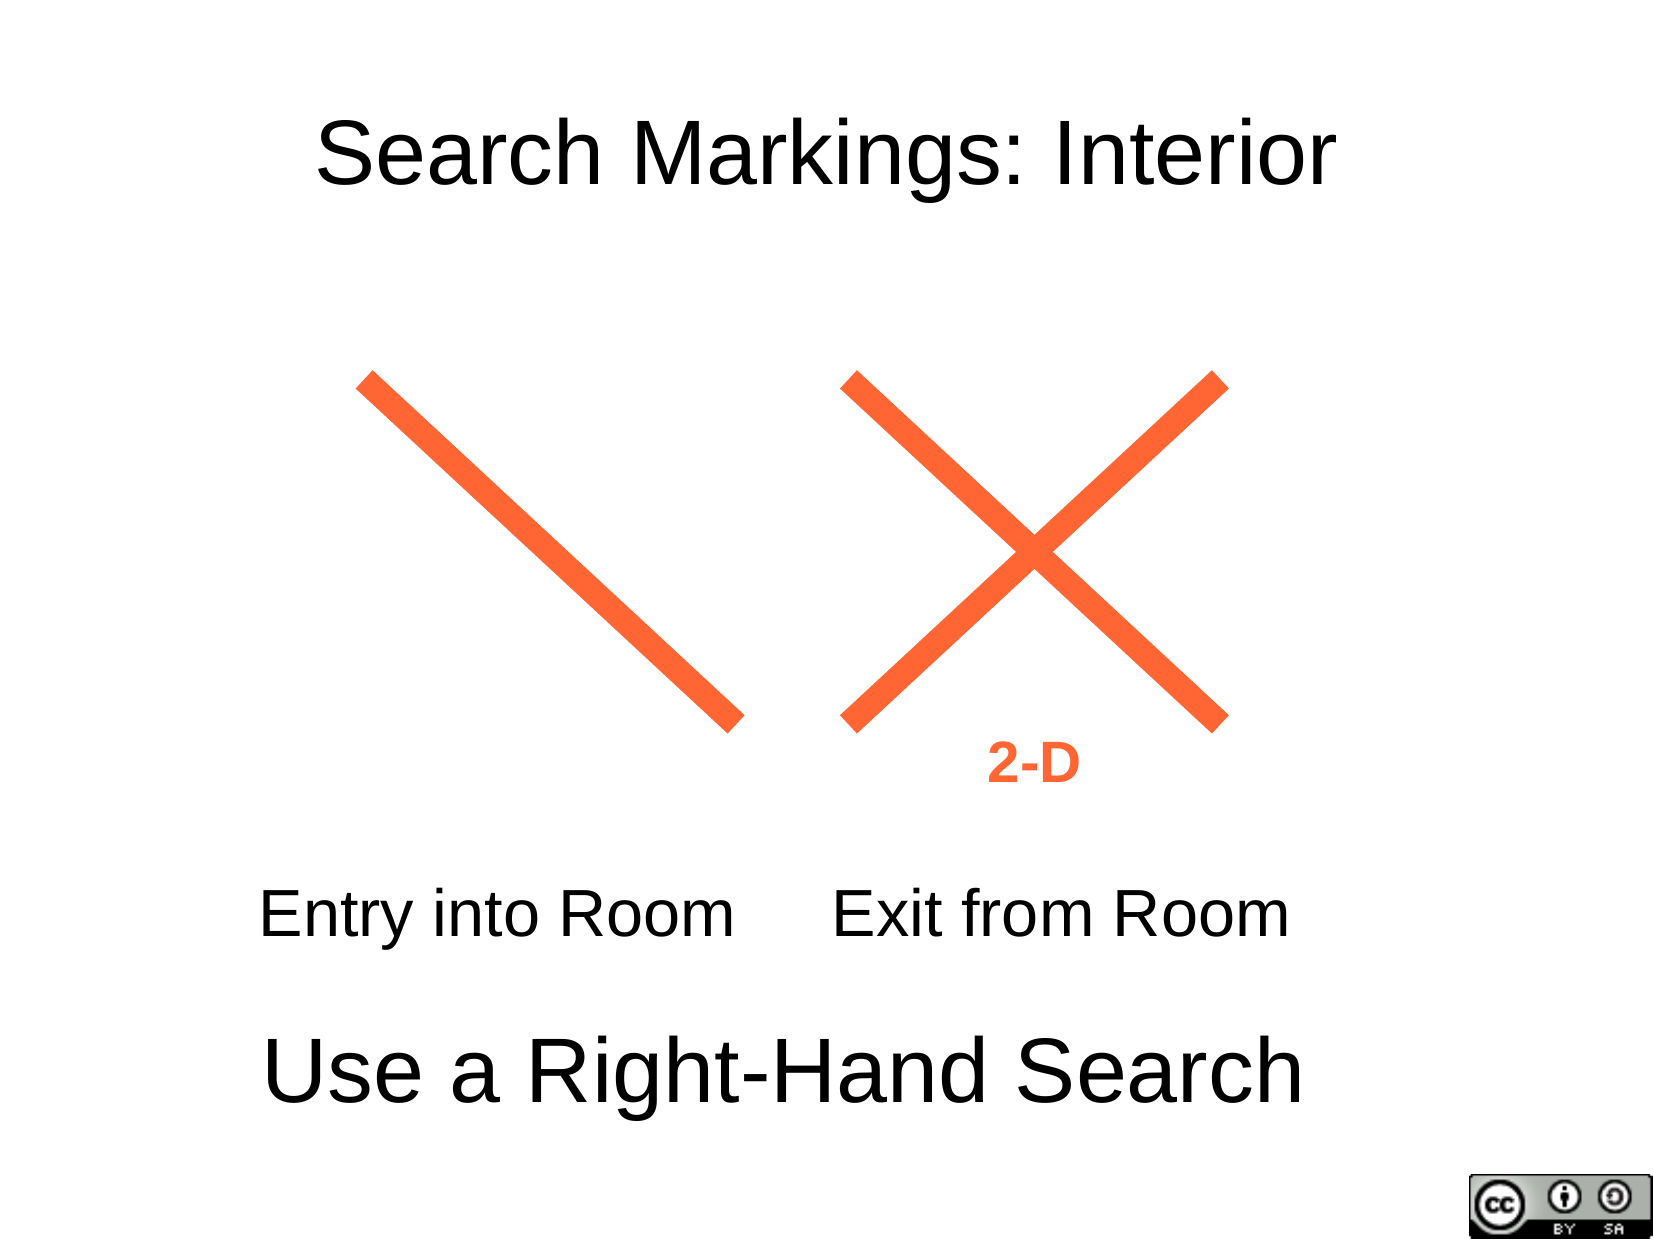

# Search Markings: Interior
2-D
Entry into Room
Exit from Room
Use a Right-Hand Search